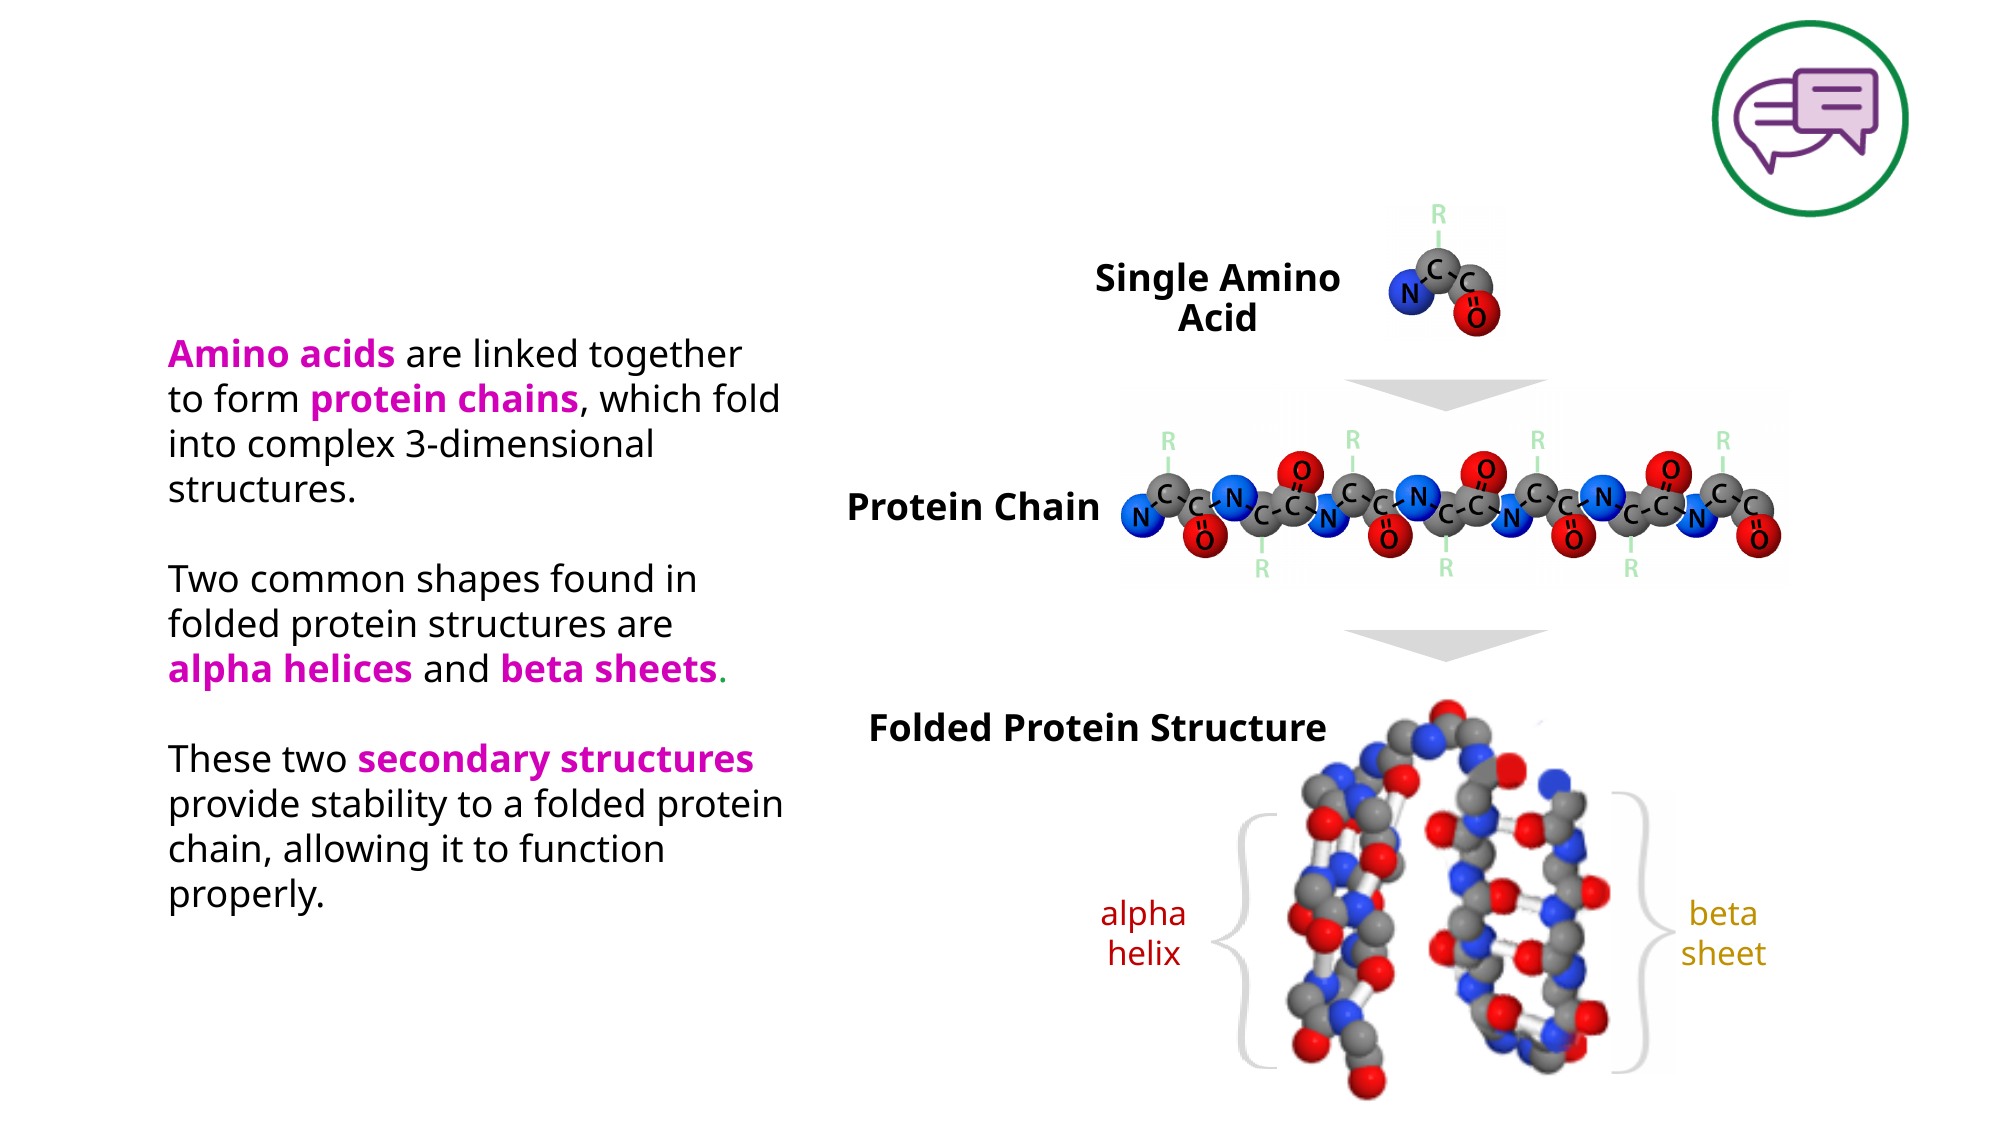

Secondary Structure Review
Single Amino Acid
Amino acids are linked together to form protein chains, which fold into complex 3-dimensional structures.
Two common shapes found in folded protein structures are alpha helices and beta sheets.
These two secondary structures provide stability to a folded protein chain, allowing it to function properly.
Protein Chain
Folded Protein Structure
alpha
helix
beta
sheet